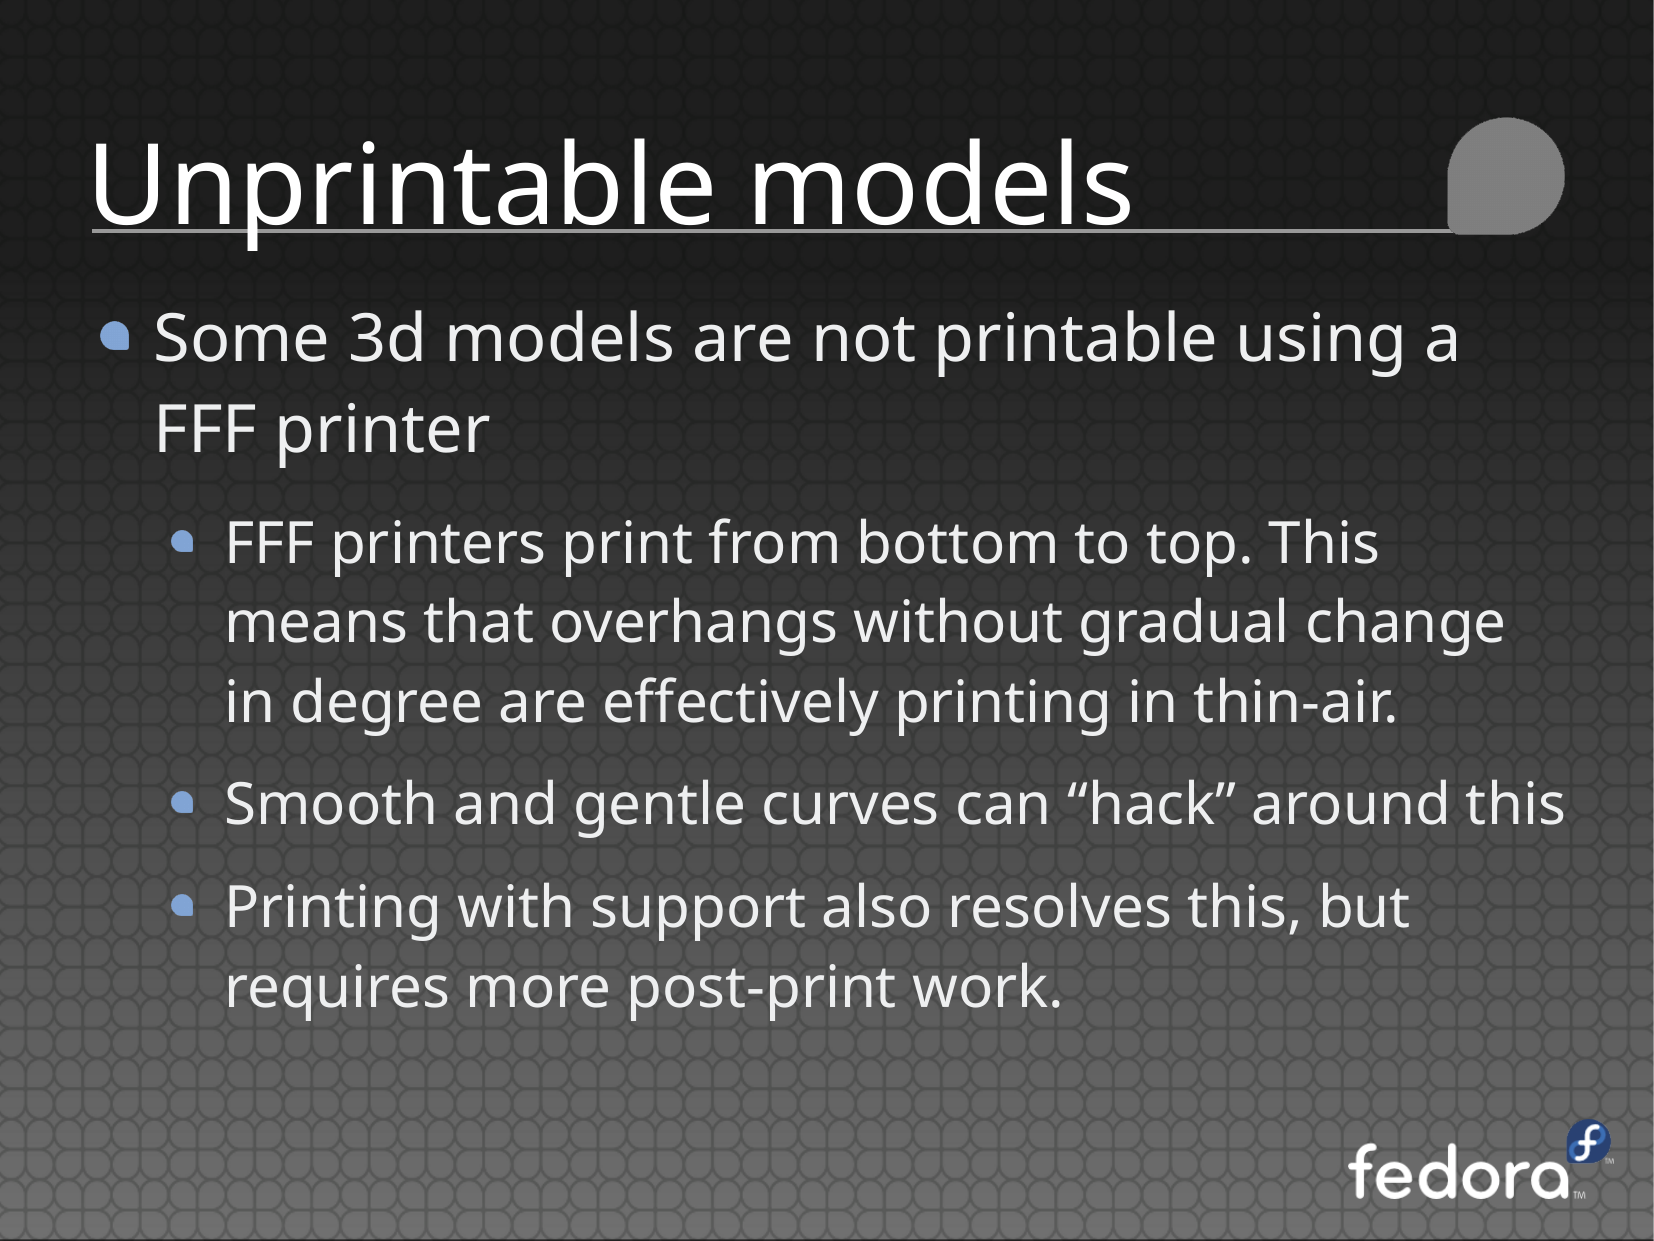

# Unprintable models
Some 3d models are not printable using a FFF printer
FFF printers print from bottom to top. This means that overhangs without gradual change in degree are effectively printing in thin-air.
Smooth and gentle curves can “hack” around this
Printing with support also resolves this, but requires more post-print work.